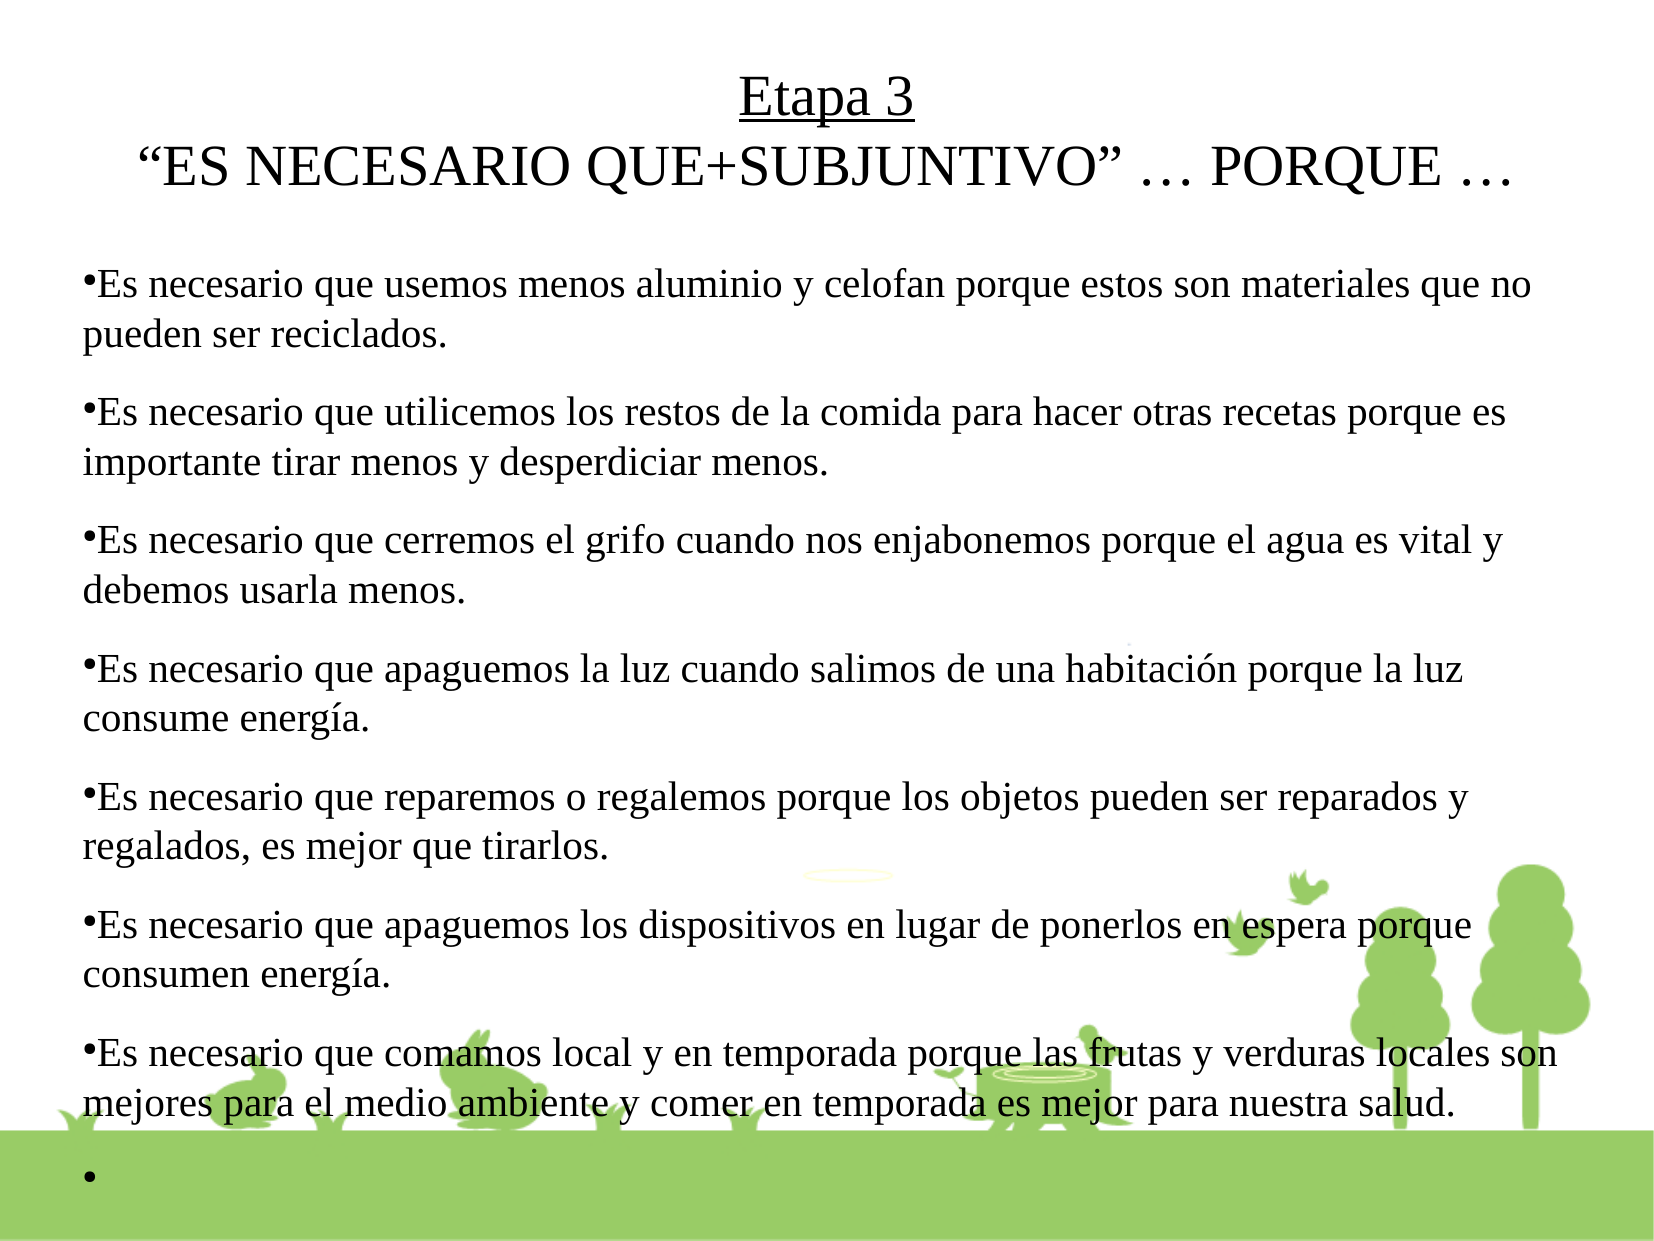

# Etapa 3 “ES NECESARIO QUE+SUBJUNTIVO” … PORQUE …
Es necesario que usemos menos aluminio y celofan porque estos son materiales que no pueden ser reciclados.
Es necesario que utilicemos los restos de la comida para hacer otras recetas porque es importante tirar menos y desperdiciar menos.
Es necesario que cerremos el grifo cuando nos enjabonemos porque el agua es vital y debemos usarla menos.
Es necesario que apaguemos la luz cuando salimos de una habitación porque la luz consume energía.
Es necesario que reparemos o regalemos porque los objetos pueden ser reparados y regalados, es mejor que tirarlos.
Es necesario que apaguemos los dispositivos en lugar de ponerlos en espera porque consumen energía.
Es necesario que comamos local y en temporada porque las frutas y verduras locales son mejores para el medio ambiente y comer en temporada es mejor para nuestra salud.